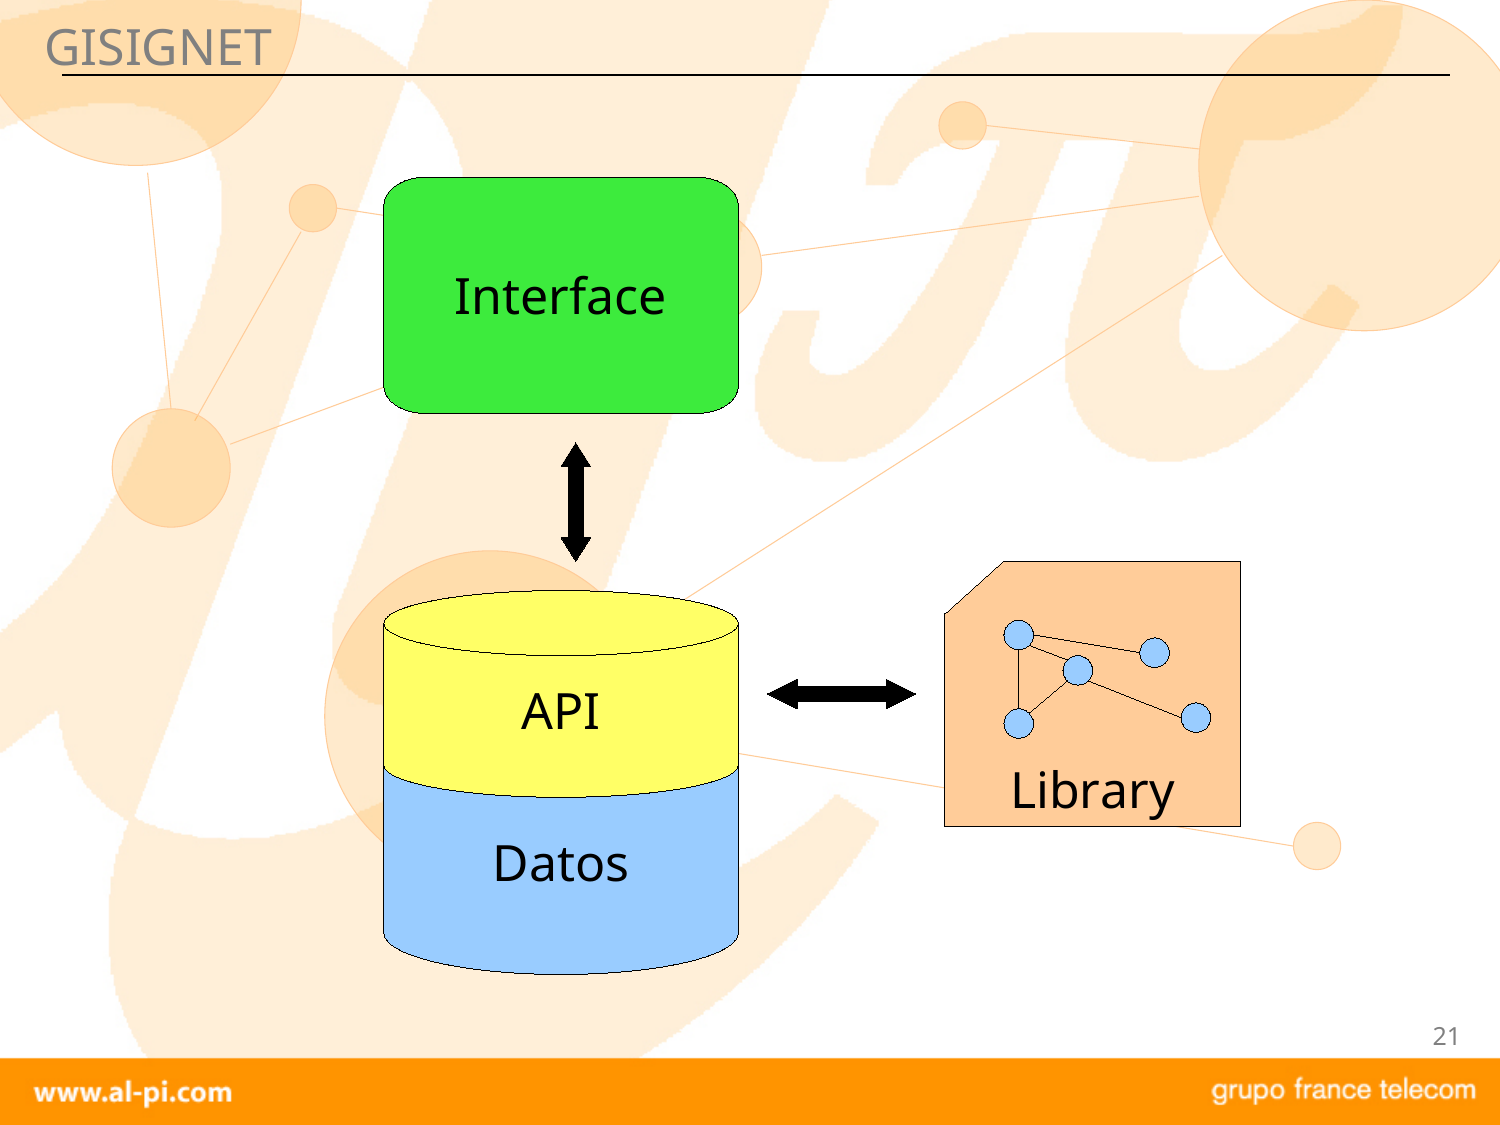

# GISIGNET
Interface
Library
API
Datos
21